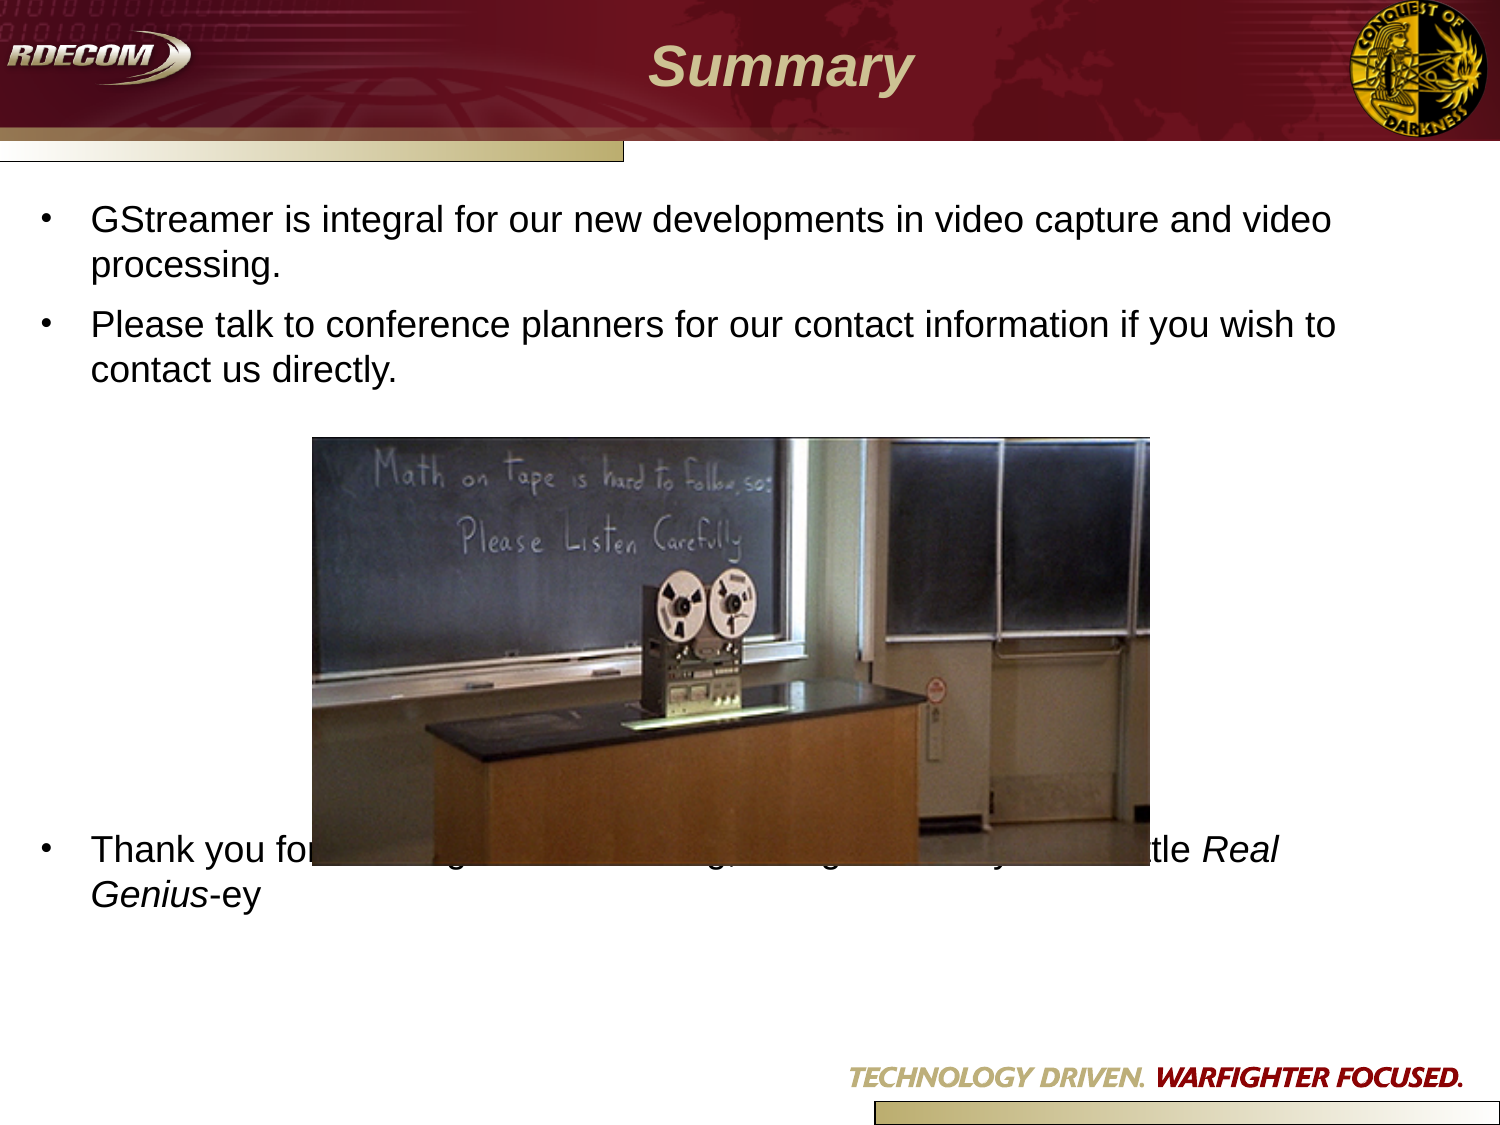

# Summary
GStreamer is integral for our new developments in video capture and video processing.
Please talk to conference planners for our contact information if you wish to contact us directly.
Thank you for listening to our recoding, though this may feel a little Real Genius-ey